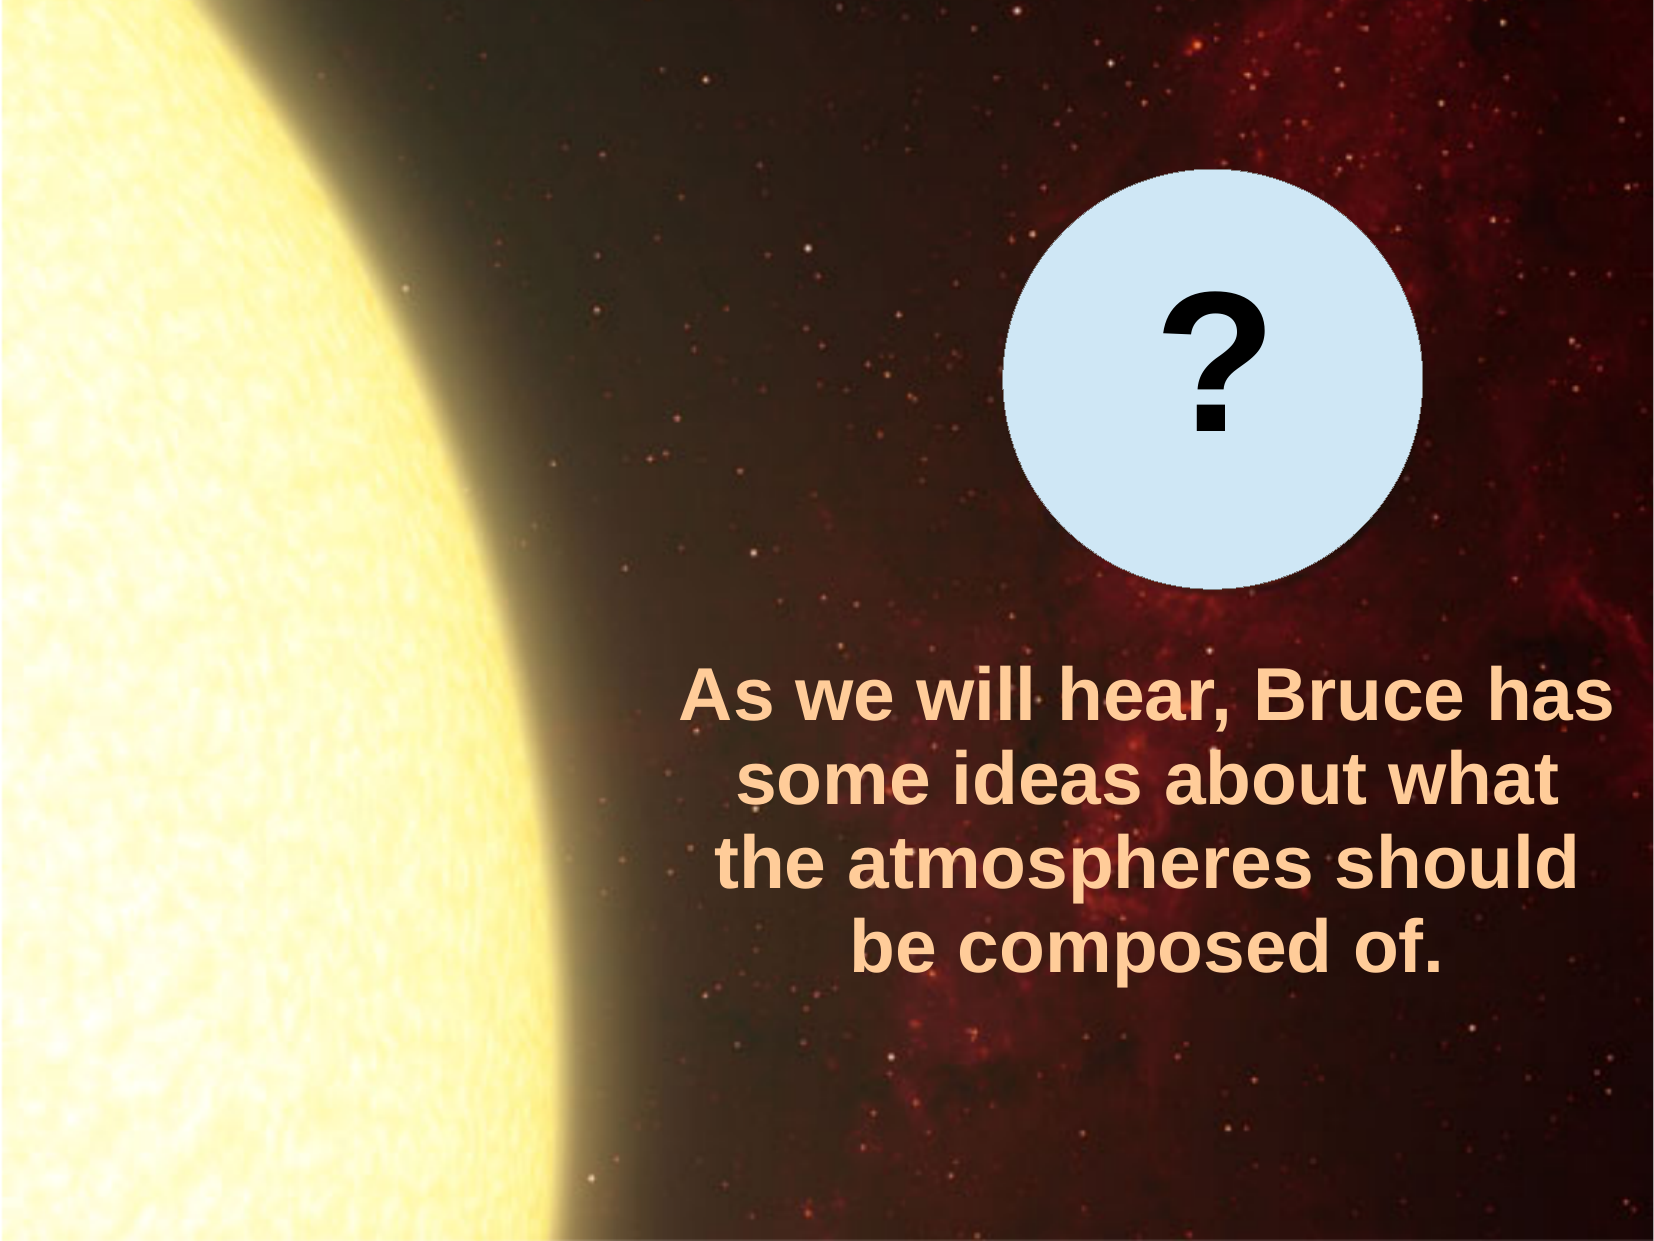

?
As we will hear, Bruce has some ideas about what the atmospheres should be composed of.